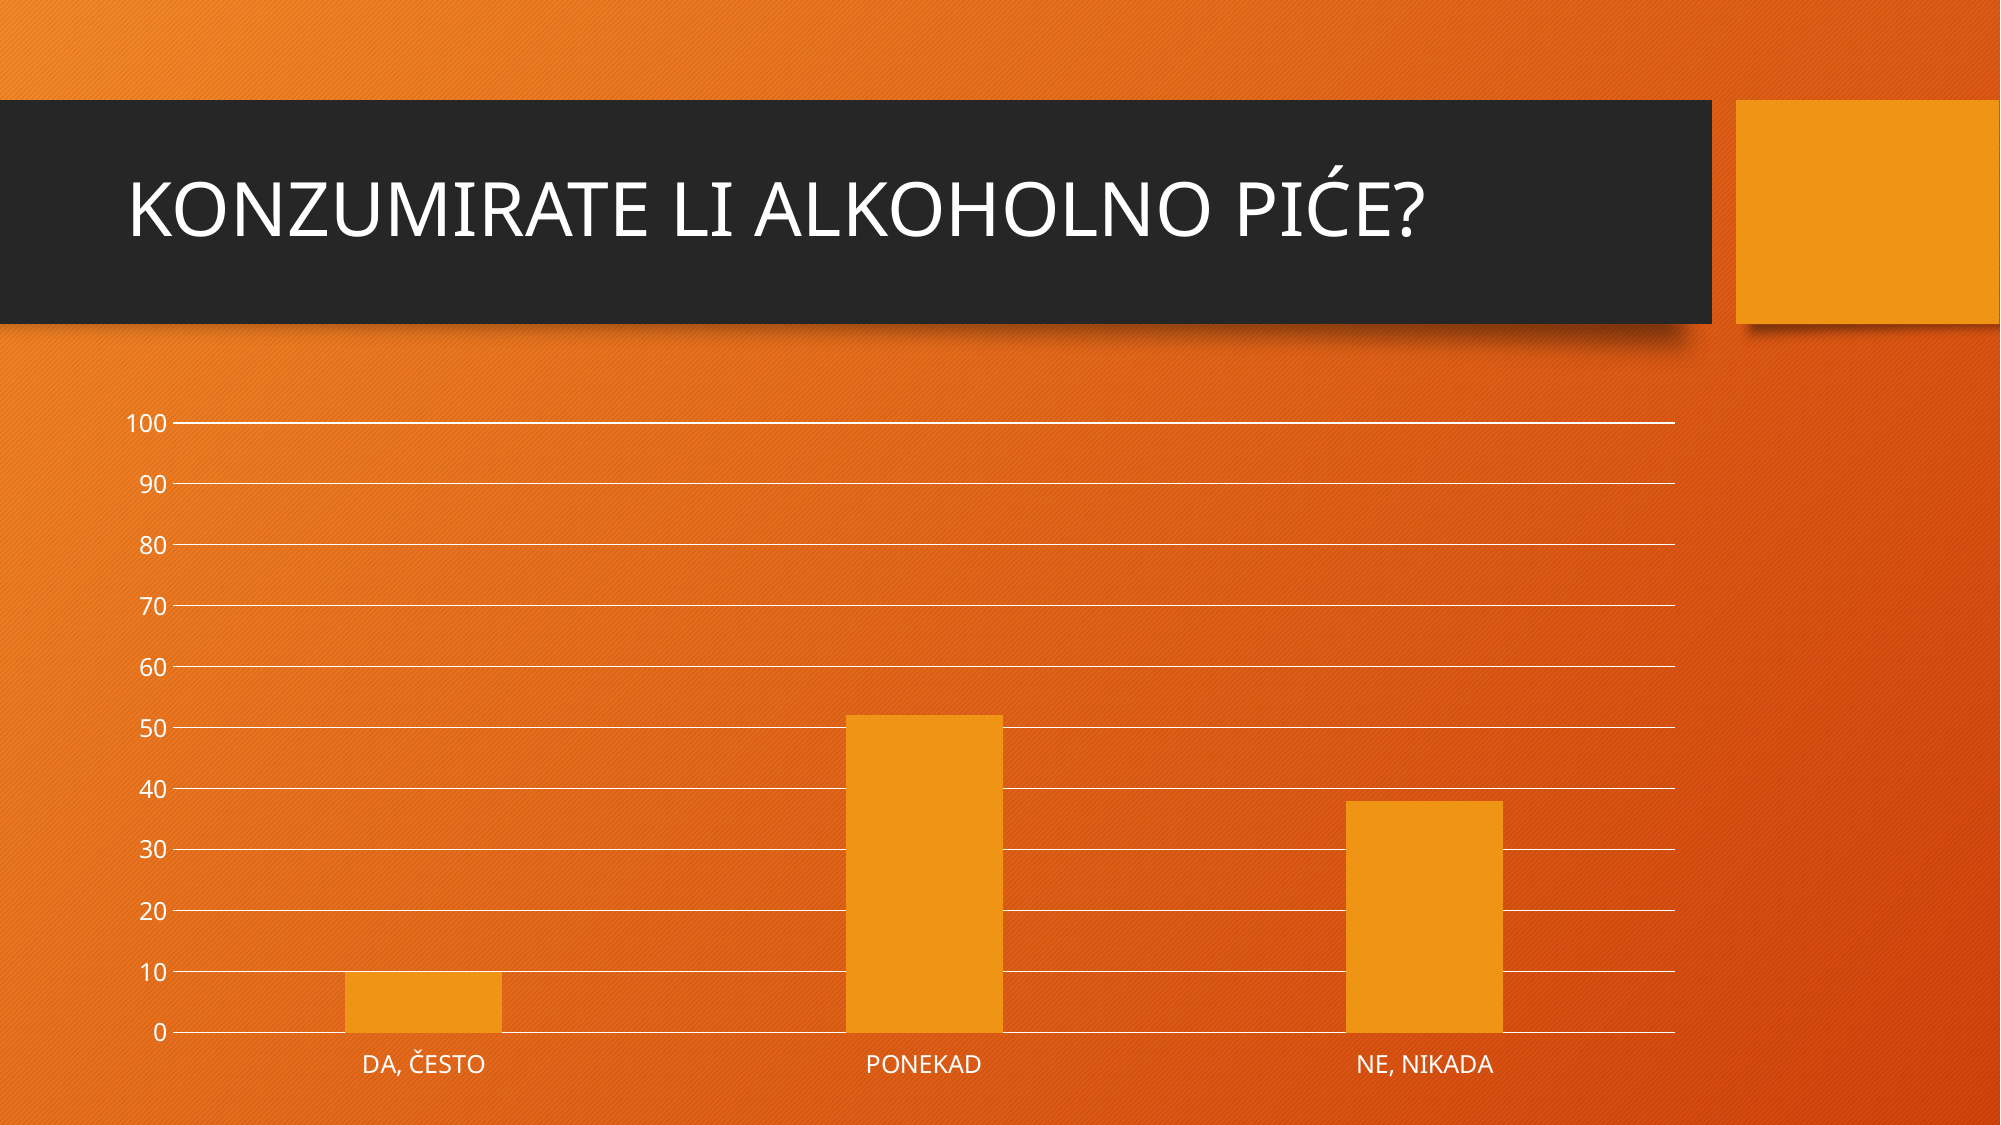

# KONZUMIRATE LI ALKOHOLNO PIĆE?
### Chart
| Category | Skup 1 |
|---|---|
| DA, ČESTO | 10.0 |
| PONEKAD | 52.0 |
| NE, NIKADA | 38.0 |